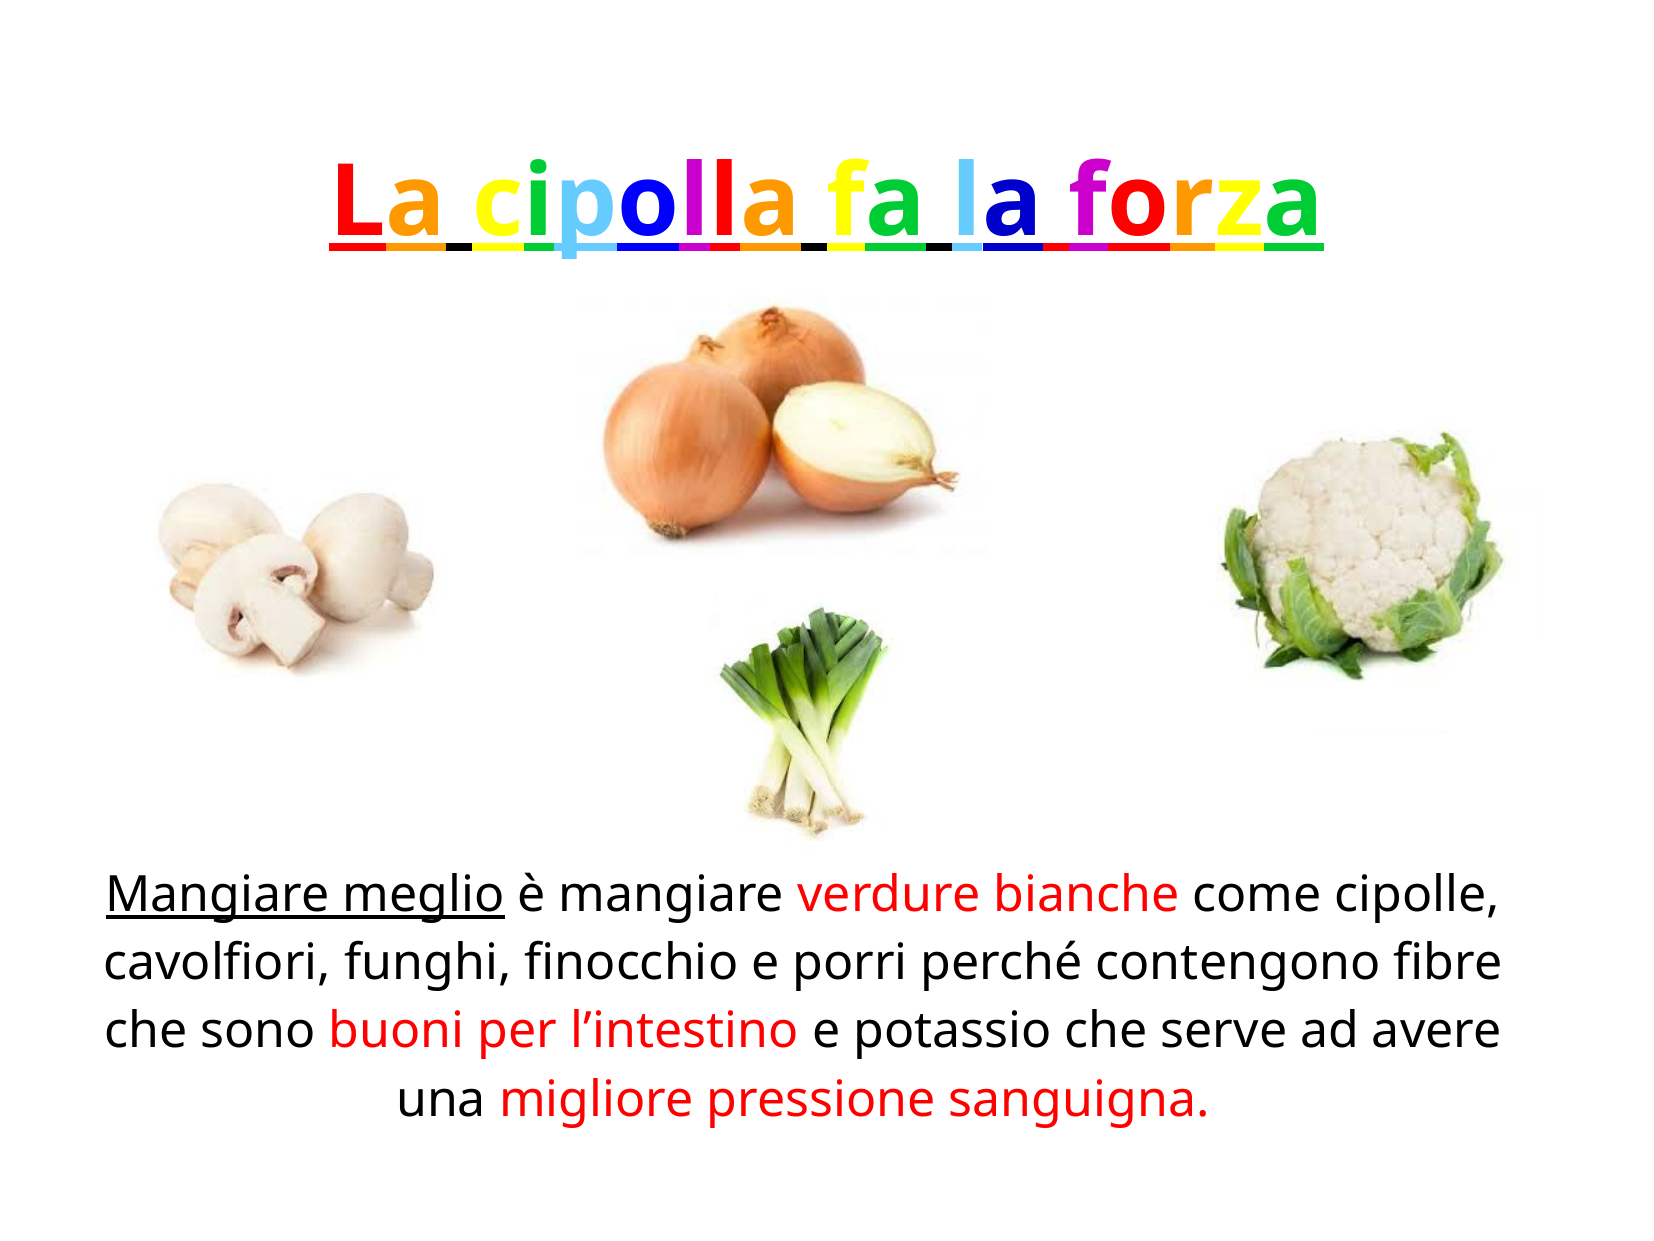

La cipolla fa la forza
Mangiare meglio è mangiare verdure bianche come cipolle, cavolfiori, funghi, finocchio e porri perché contengono fibre che sono buoni per l’intestino e potassio che serve ad avere una migliore pressione sanguigna.